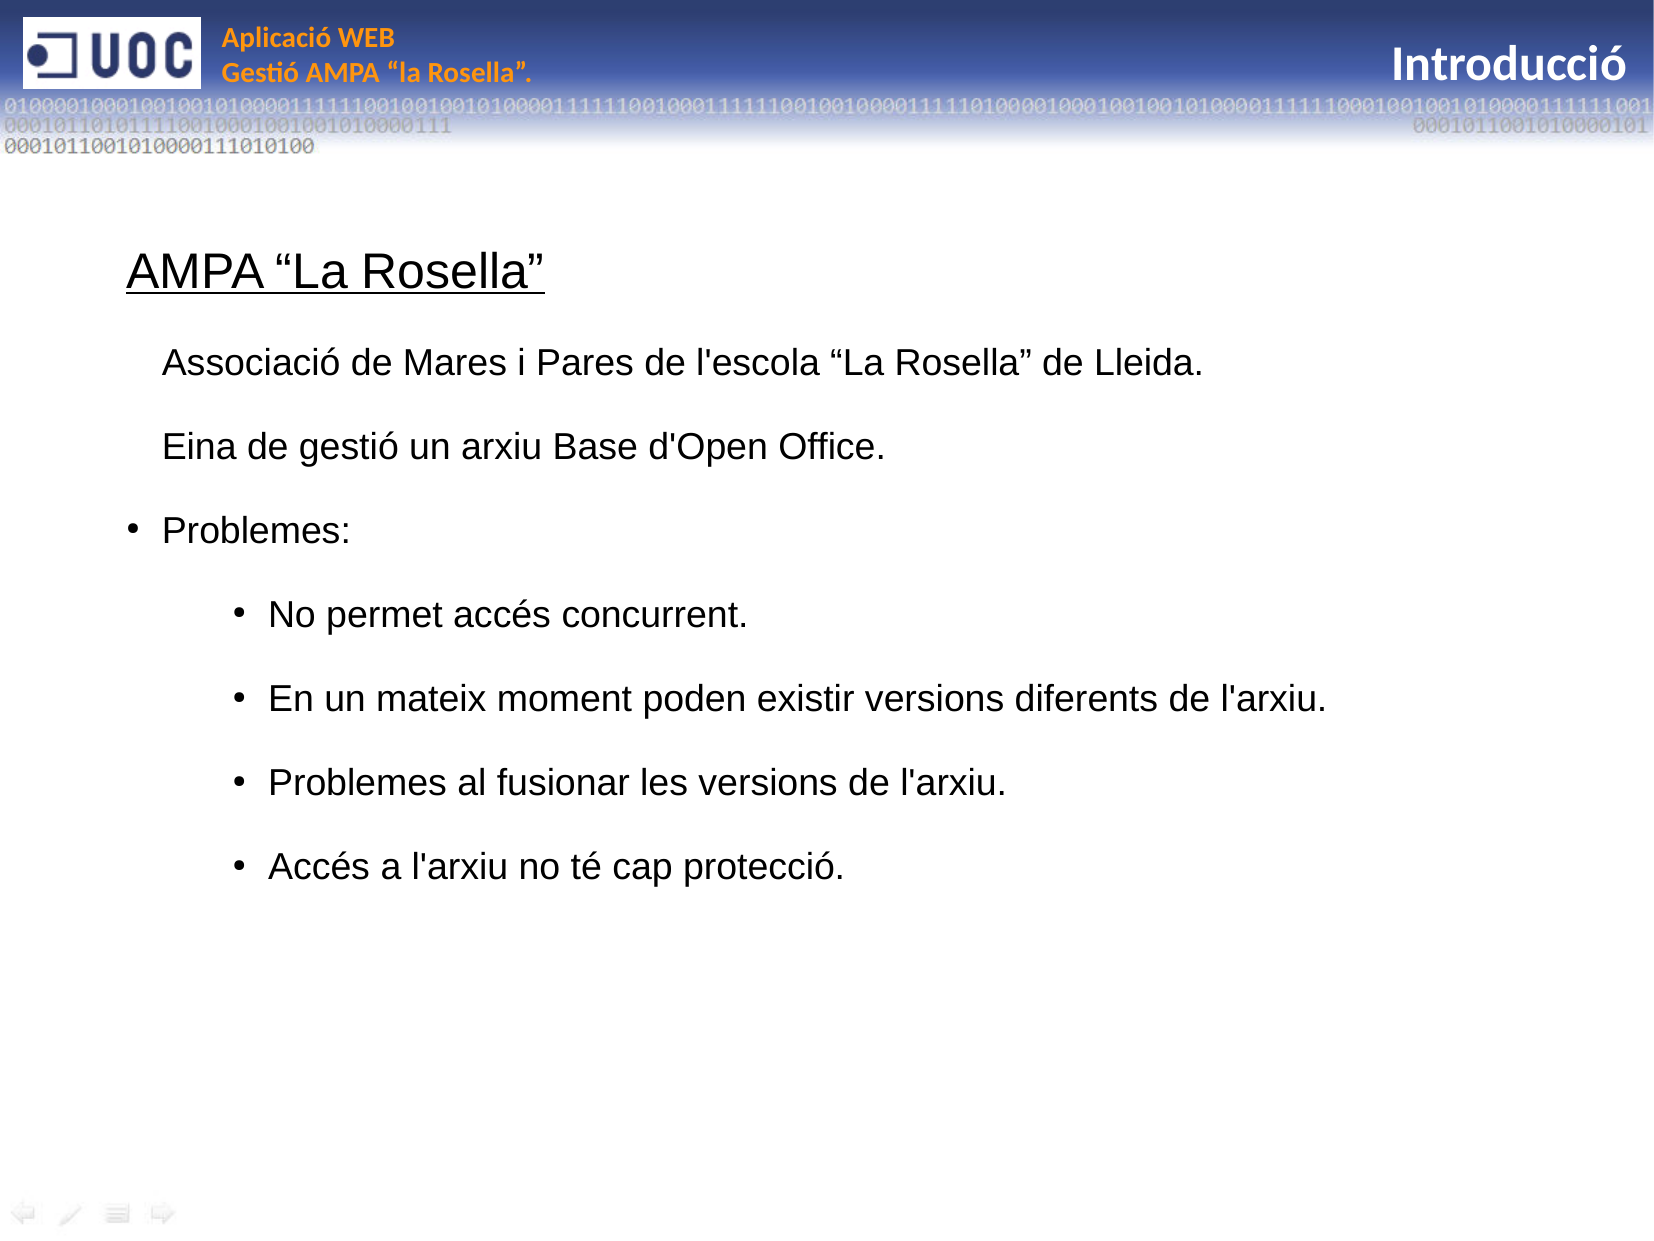

Aplicació WEB
Gestió AMPA “la Rosella”.
Introducció
AMPA “La Rosella”
Associació de Mares i Pares de l'escola “La Rosella” de Lleida.
Eina de gestió un arxiu Base d'Open Office.
Problemes:
No permet accés concurrent.
En un mateix moment poden existir versions diferents de l'arxiu.
Problemes al fusionar les versions de l'arxiu.
Accés a l'arxiu no té cap protecció.